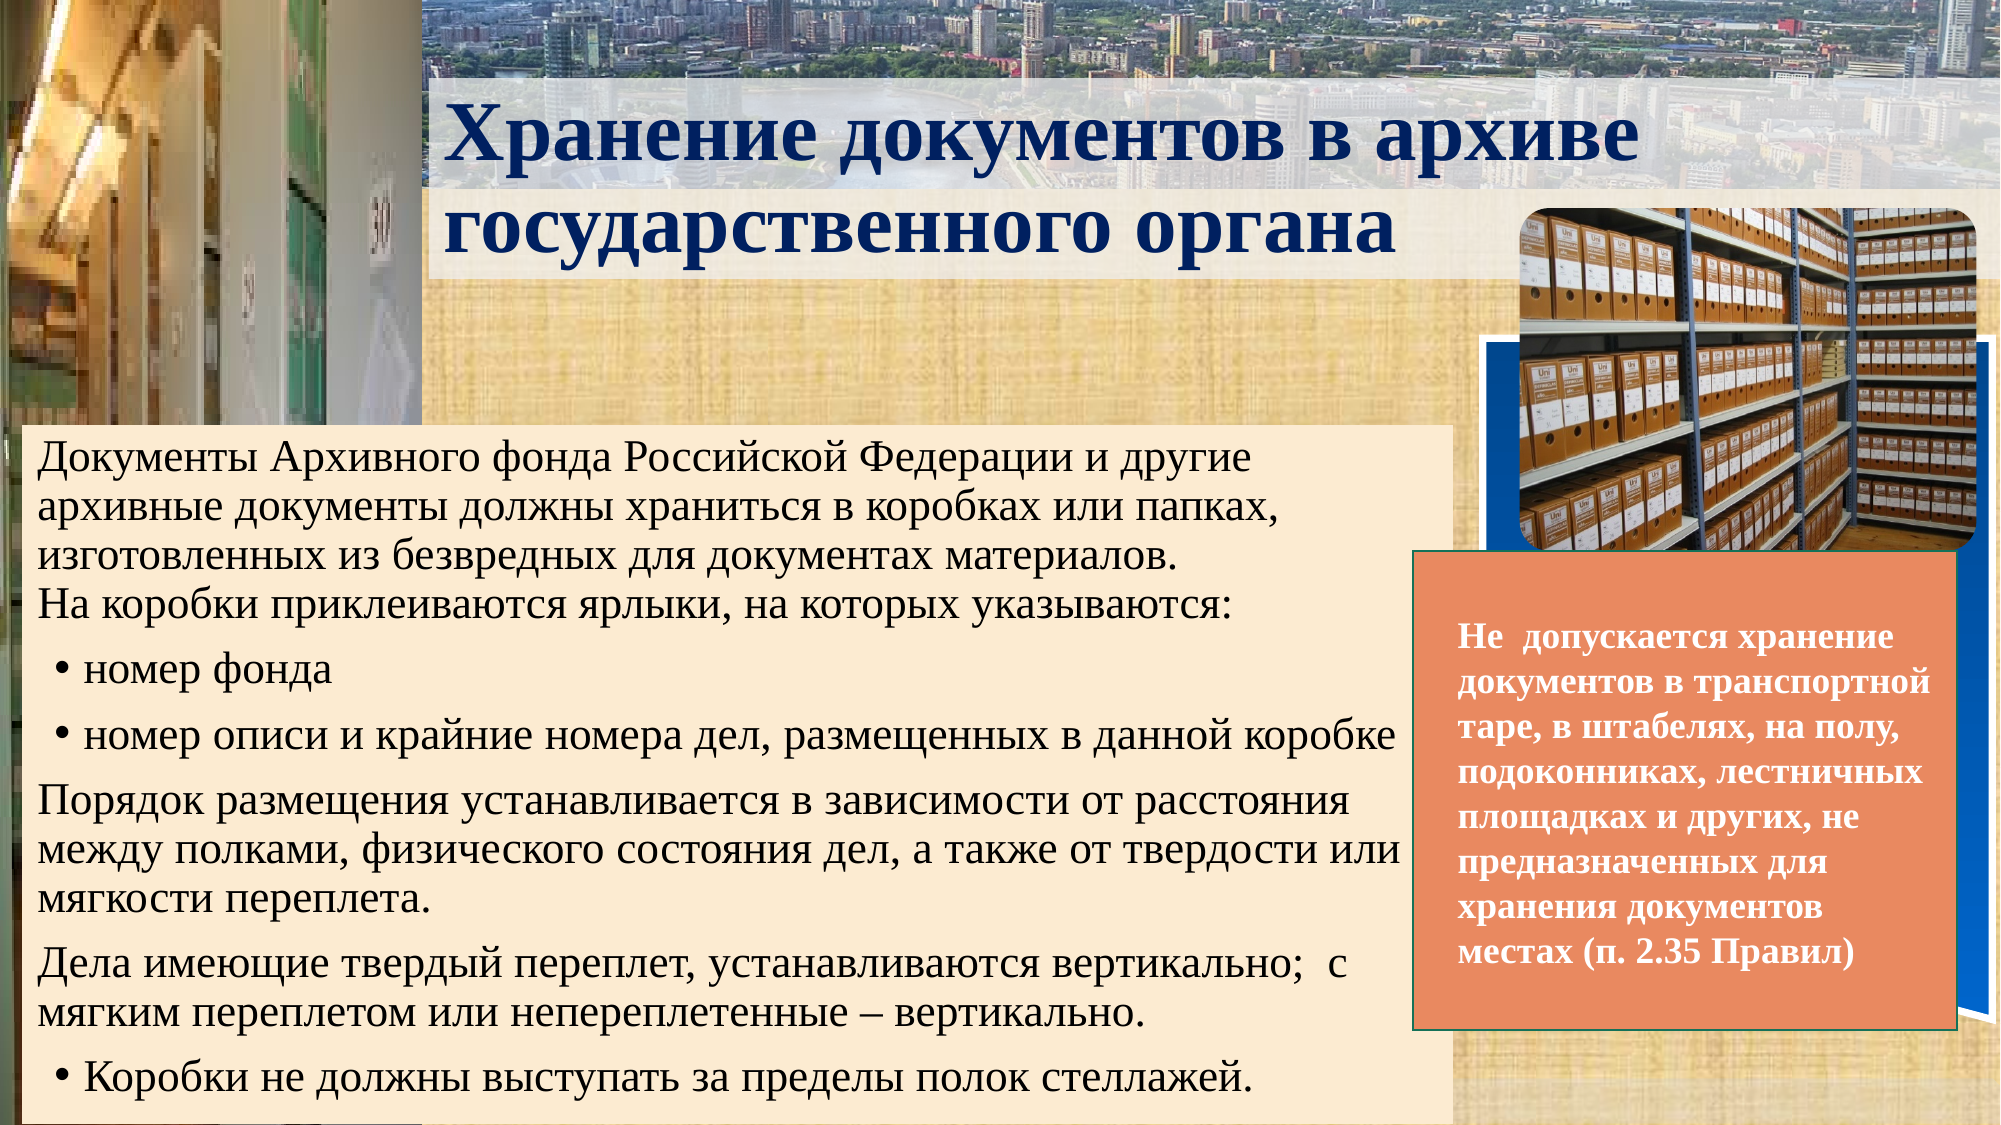

# Хранение документов в архиве государственного органа
Документы Архивного фонда Российской Федерации и другие архивные документы должны храниться в коробках или папках, изготовленных из безвредных для документах материалов.
На коробки приклеиваются ярлыки, на которых указываются:
номер фонда
номер описи и крайние номера дел, размещенных в данной коробке
Порядок размещения устанавливается в зависимости от расстояния между полками, физического состояния дел, а также от твердости или мягкости переплета.
Дела имеющие твердый переплет, устанавливаются вертикально; с мягким переплетом или непереплетенные – вертикально.
Коробки не должны выступать за пределы полок стеллажей.
Не допускается хранение документов в транспортной таре, в штабелях, на полу, подоконниках, лестничных площадках и других, не предназначенных для хранения документов местах (п. 2.35 Правил)